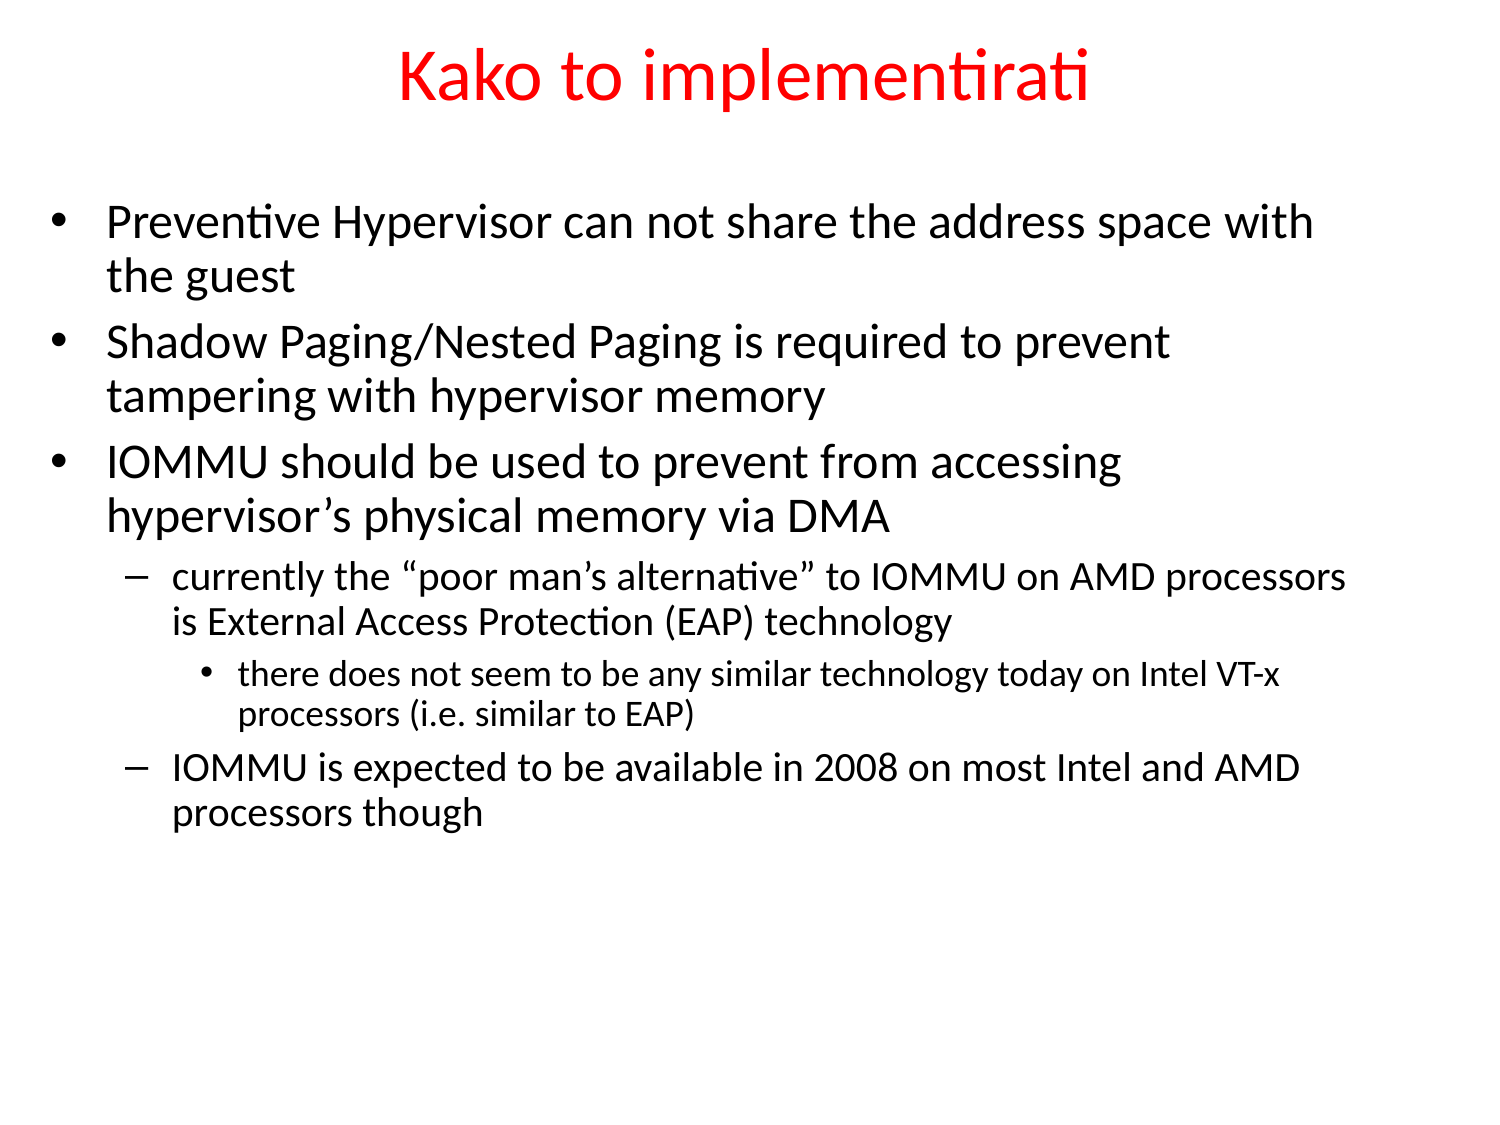

# Kako to implementirati
Preventive Hypervisor can not share the address space with the guest
Shadow Paging/Nested Paging is required to prevent tampering with hypervisor memory
IOMMU should be used to prevent from accessing hypervisor’s physical memory via DMA
currently the “poor man’s alternative” to IOMMU on AMD processors is External Access Protection (EAP) technology
there does not seem to be any similar technology today on Intel VT-x processors (i.e. similar to EAP)
IOMMU is expected to be available in 2008 on most Intel and AMD processors though